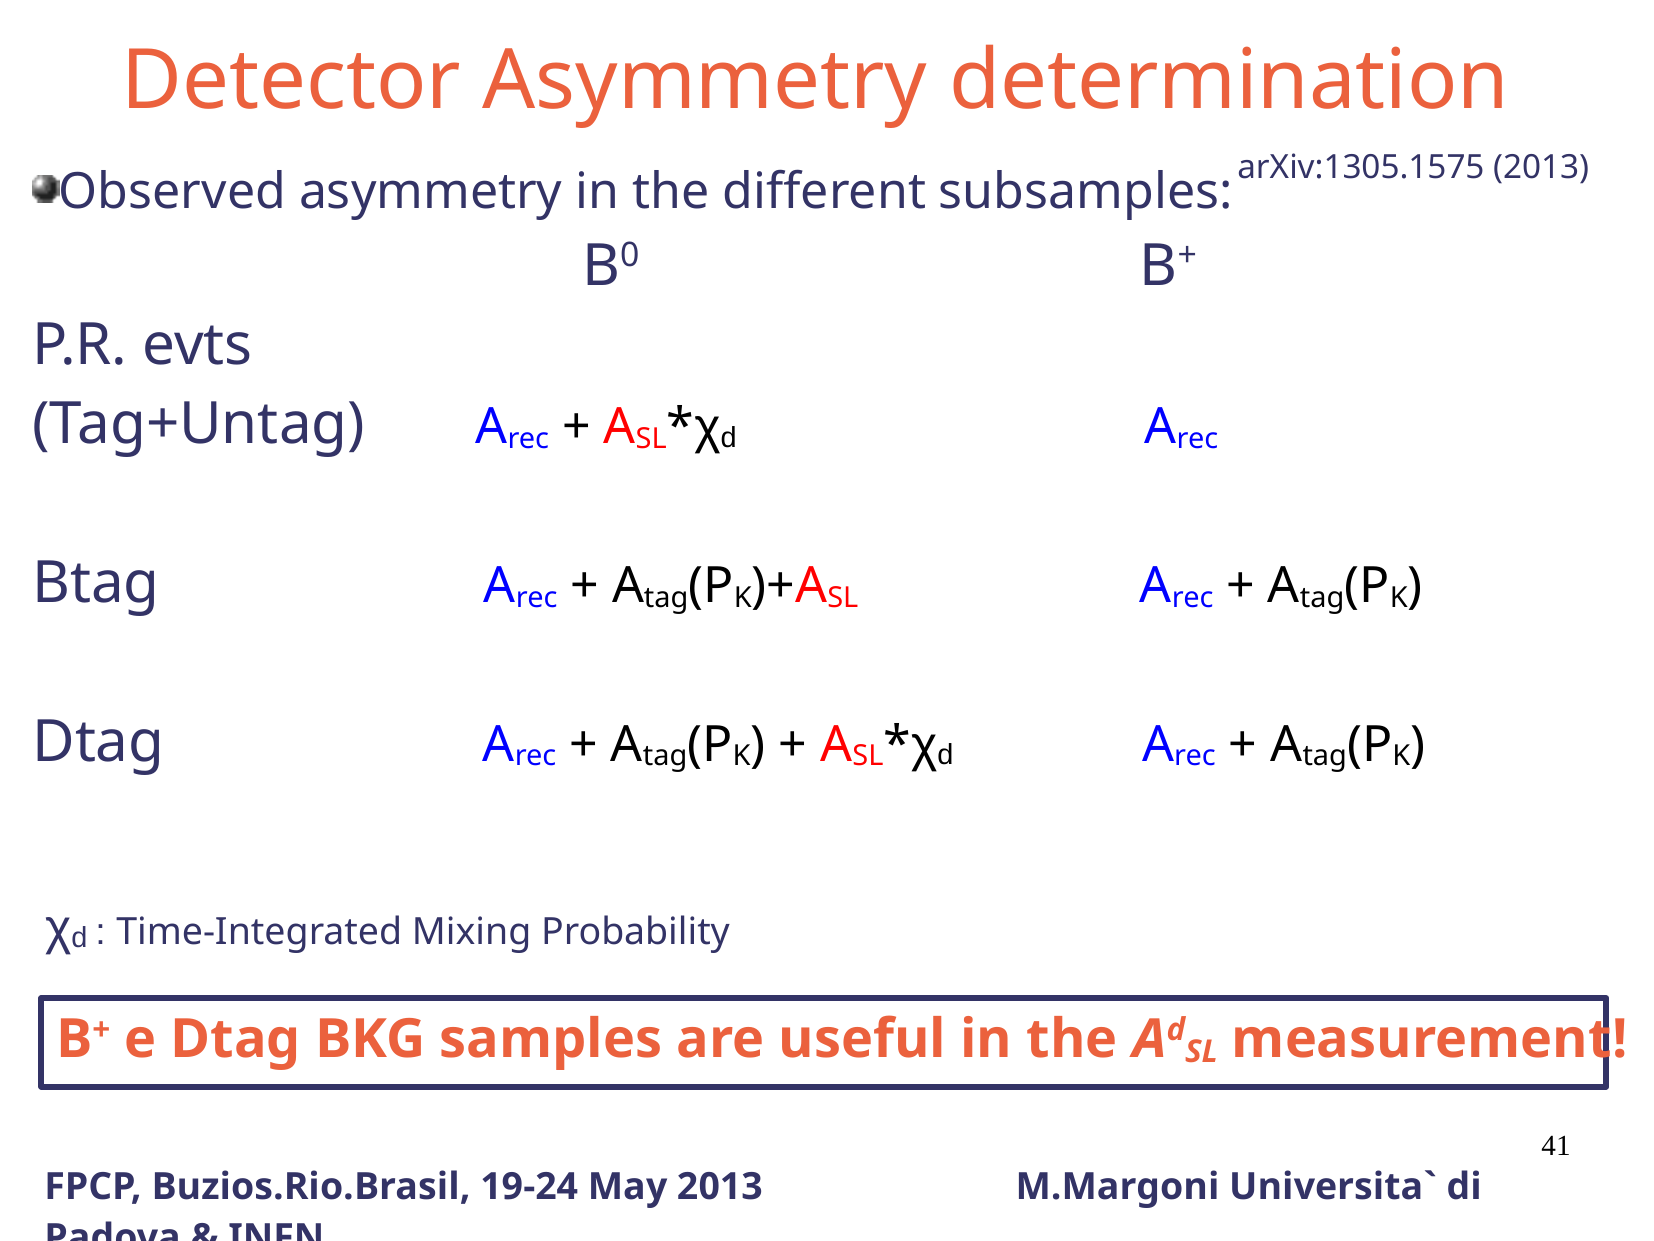

# Detector Asymmetry determination
arXiv:1305.1575 (2013)
Observed asymmetry in the different subsamples:
 						 B0							B+
P.R. evts
(Tag+Untag)		Arec + ASL*χd 					 Arec
Btag 		 Arec + Atag(PK)+ASL 			Arec + Atag(PK)
Dtag		 Arec + Atag(PK) + ASL*χd 		 Arec + Atag(PK)
 χd : Time-Integrated Mixing Probability
B+ e Dtag BKG samples are useful in the AdSL measurement!
41
FPCP, Buzios.Rio.Brasil, 19-24 May 2013 M.Margoni Universita` di Padova & INFN